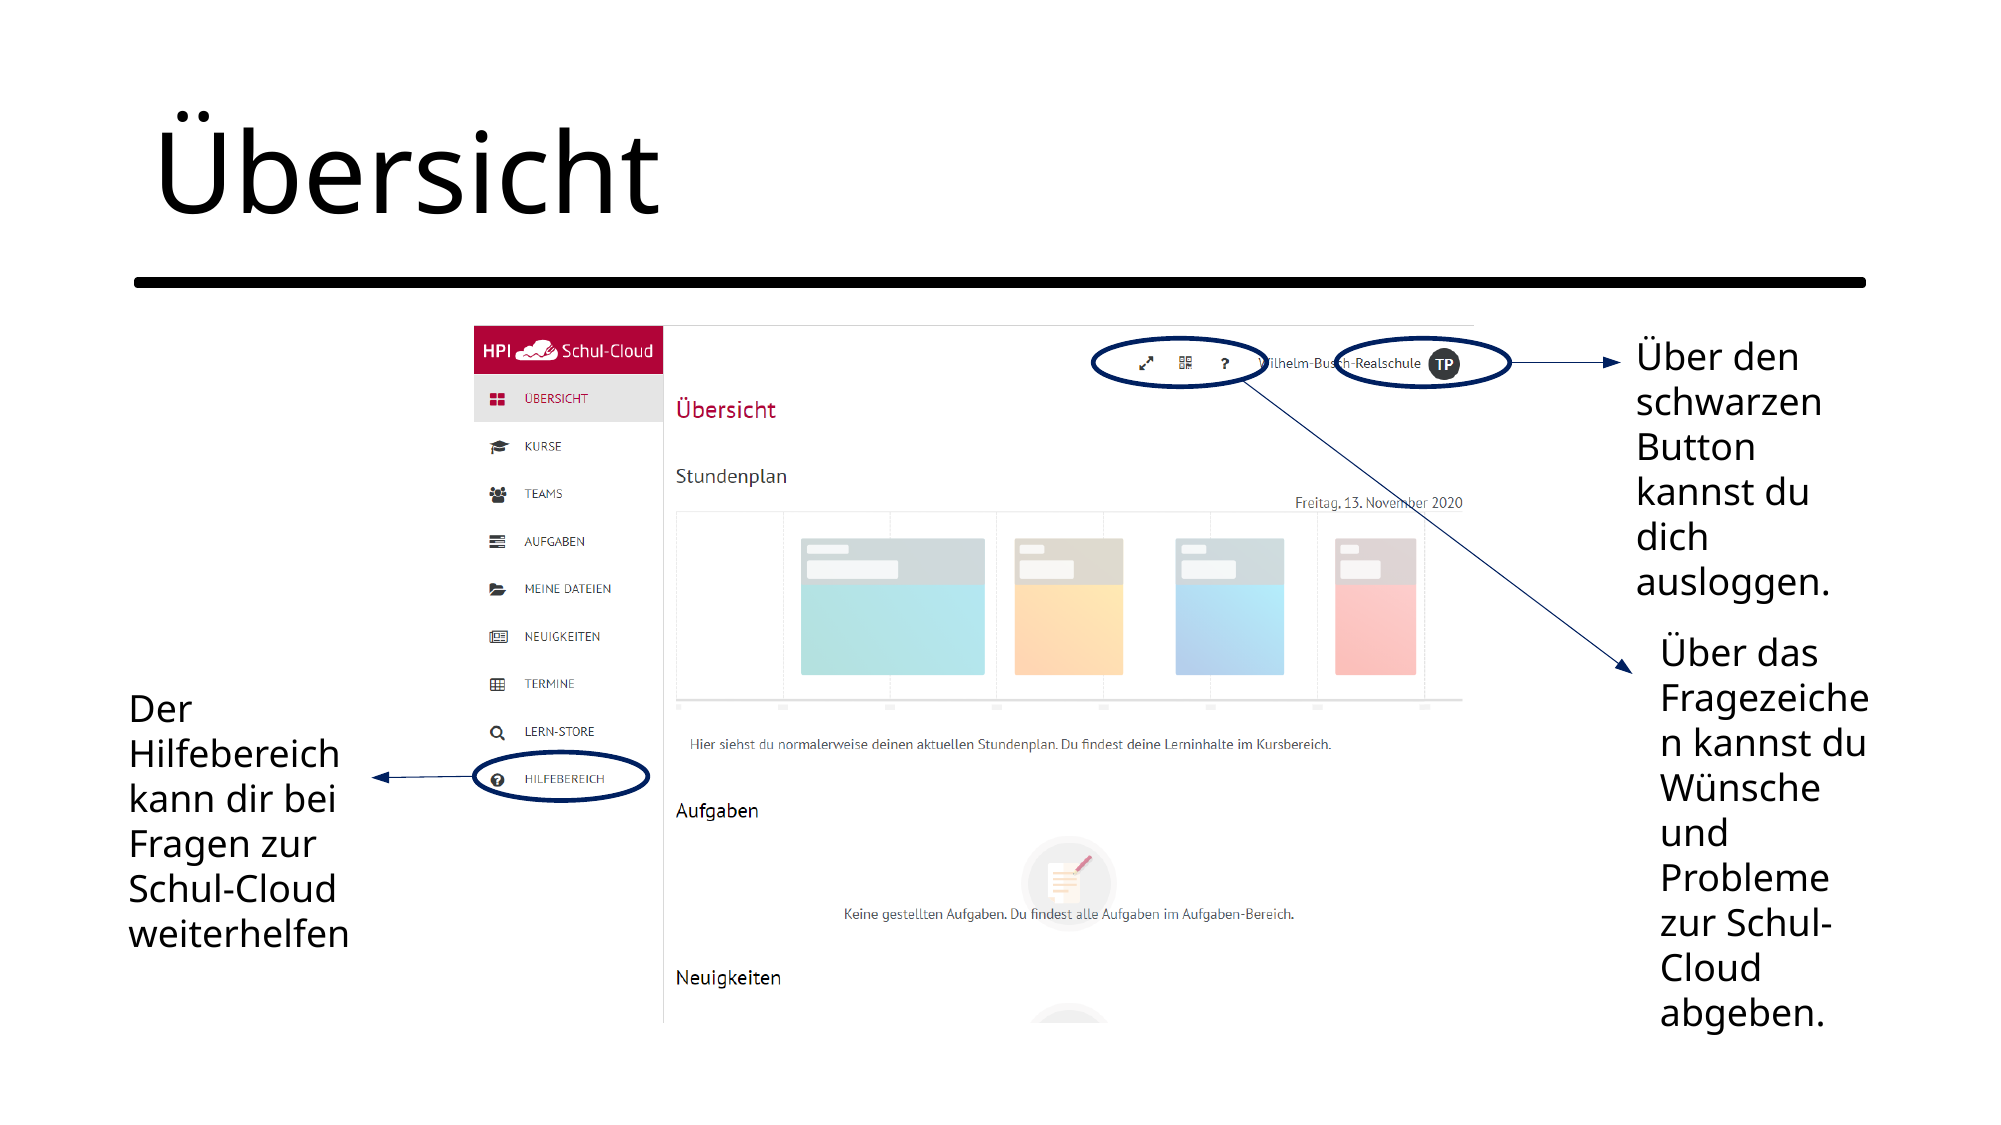

# Übersicht
Über den schwarzen Button kannst du dich ausloggen.
Über das Fragezeichen kannst du Wünsche und Probleme zur Schul-Cloud abgeben.
Der Hilfebereich kann dir bei Fragen zur Schul-Cloud weiterhelfen